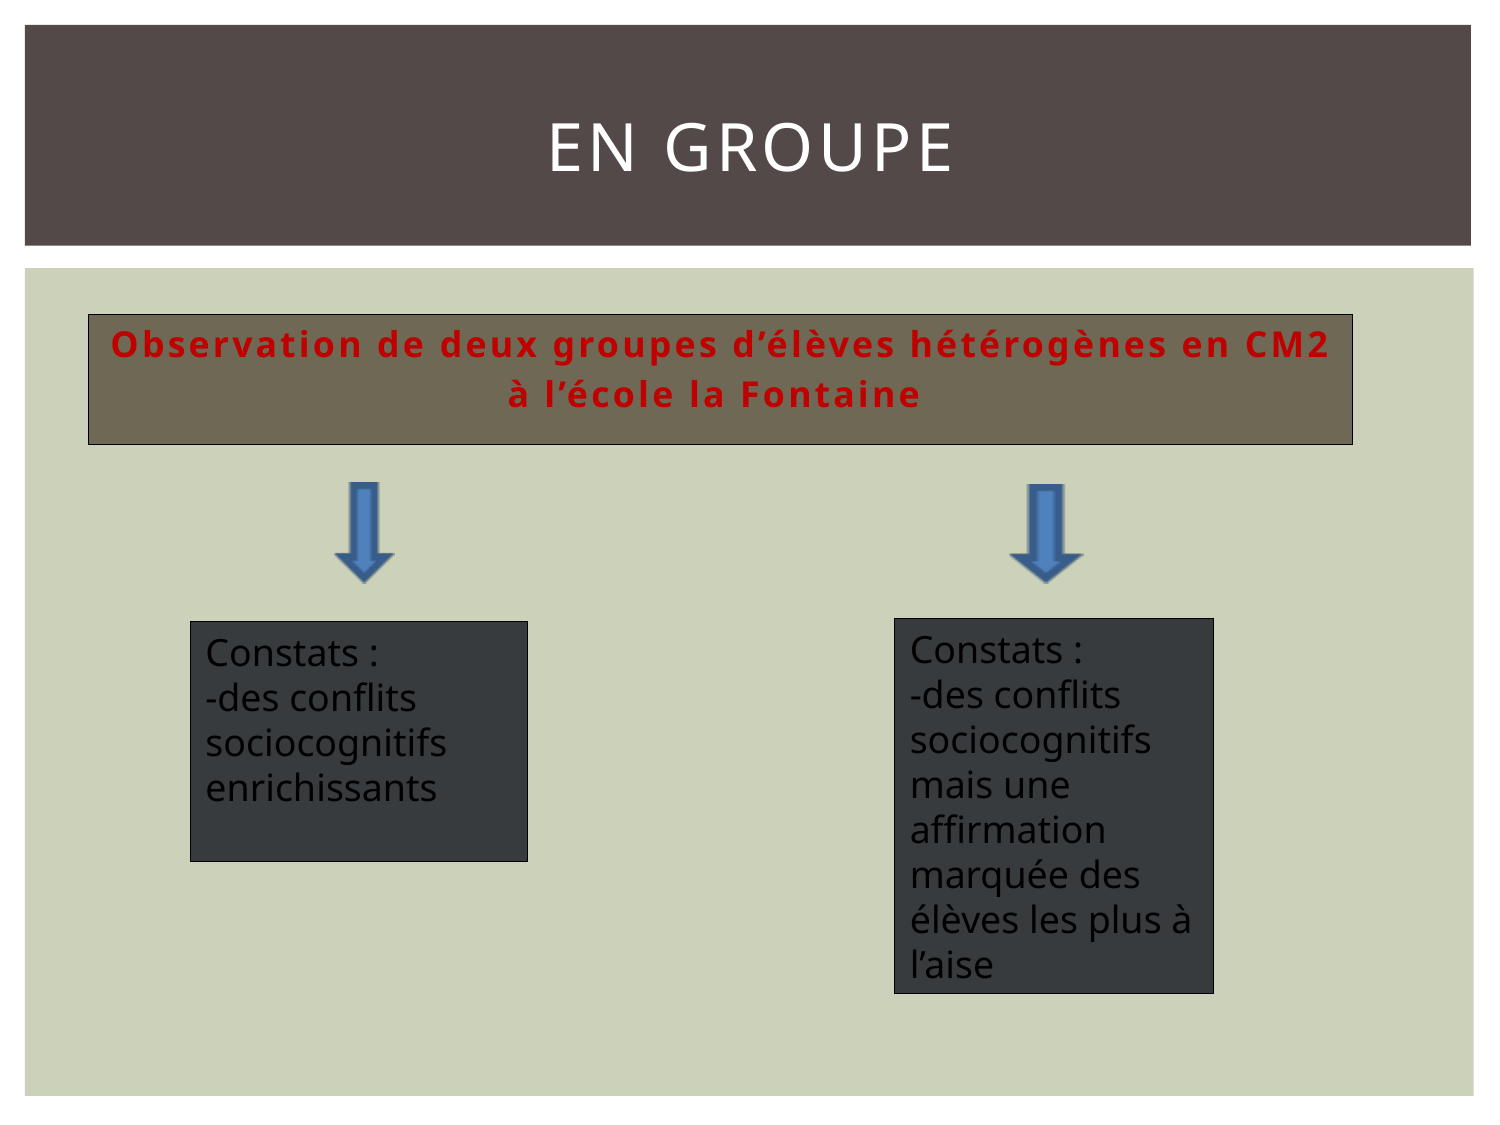

En groupe
# Observation de deux groupes d’élèves hétérogènes en CM2
à l’école la Fontaine
Constats :
-des conflits sociocognitifs mais une affirmation marquée des élèves les plus à l’aise
Constats :
-des conflits sociocognitifs enrichissants